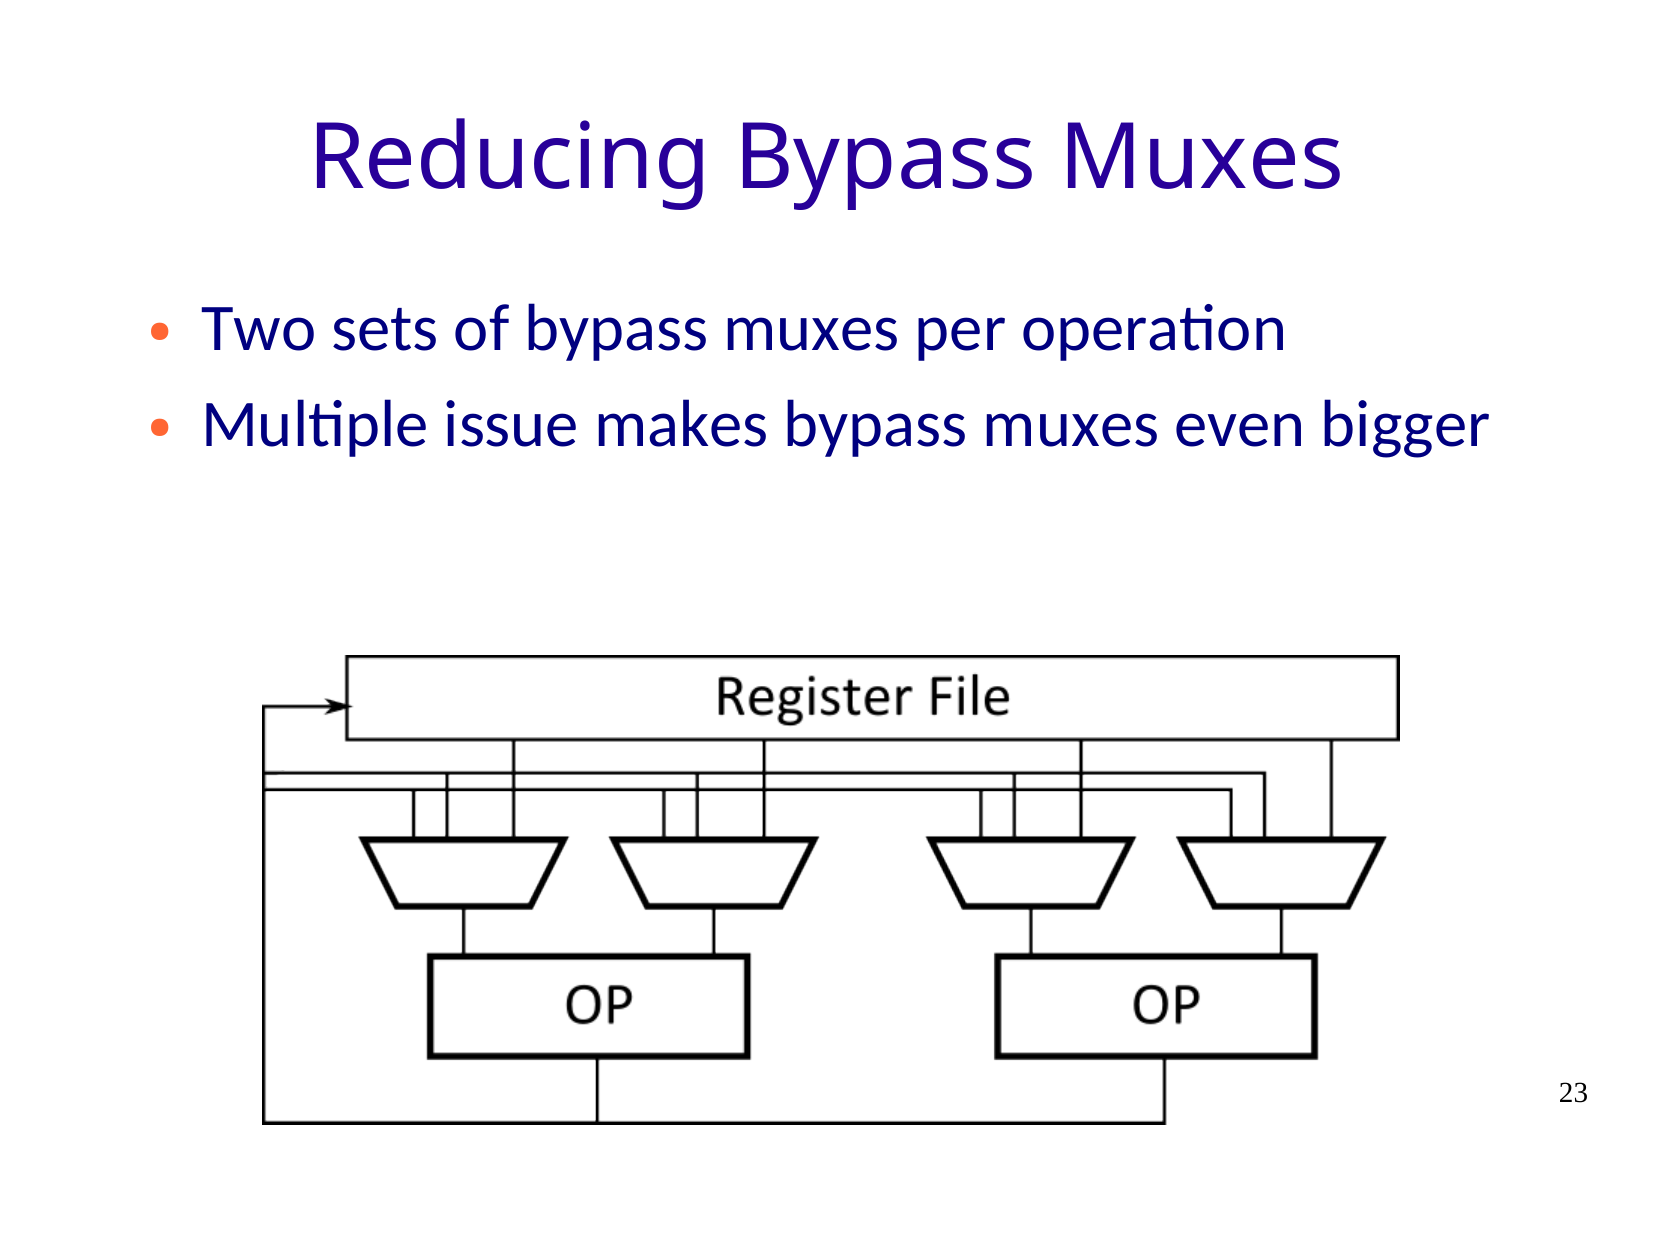

# Reducing Bypass Muxes
Two sets of bypass muxes per operation
Multiple issue makes bypass muxes even bigger
23